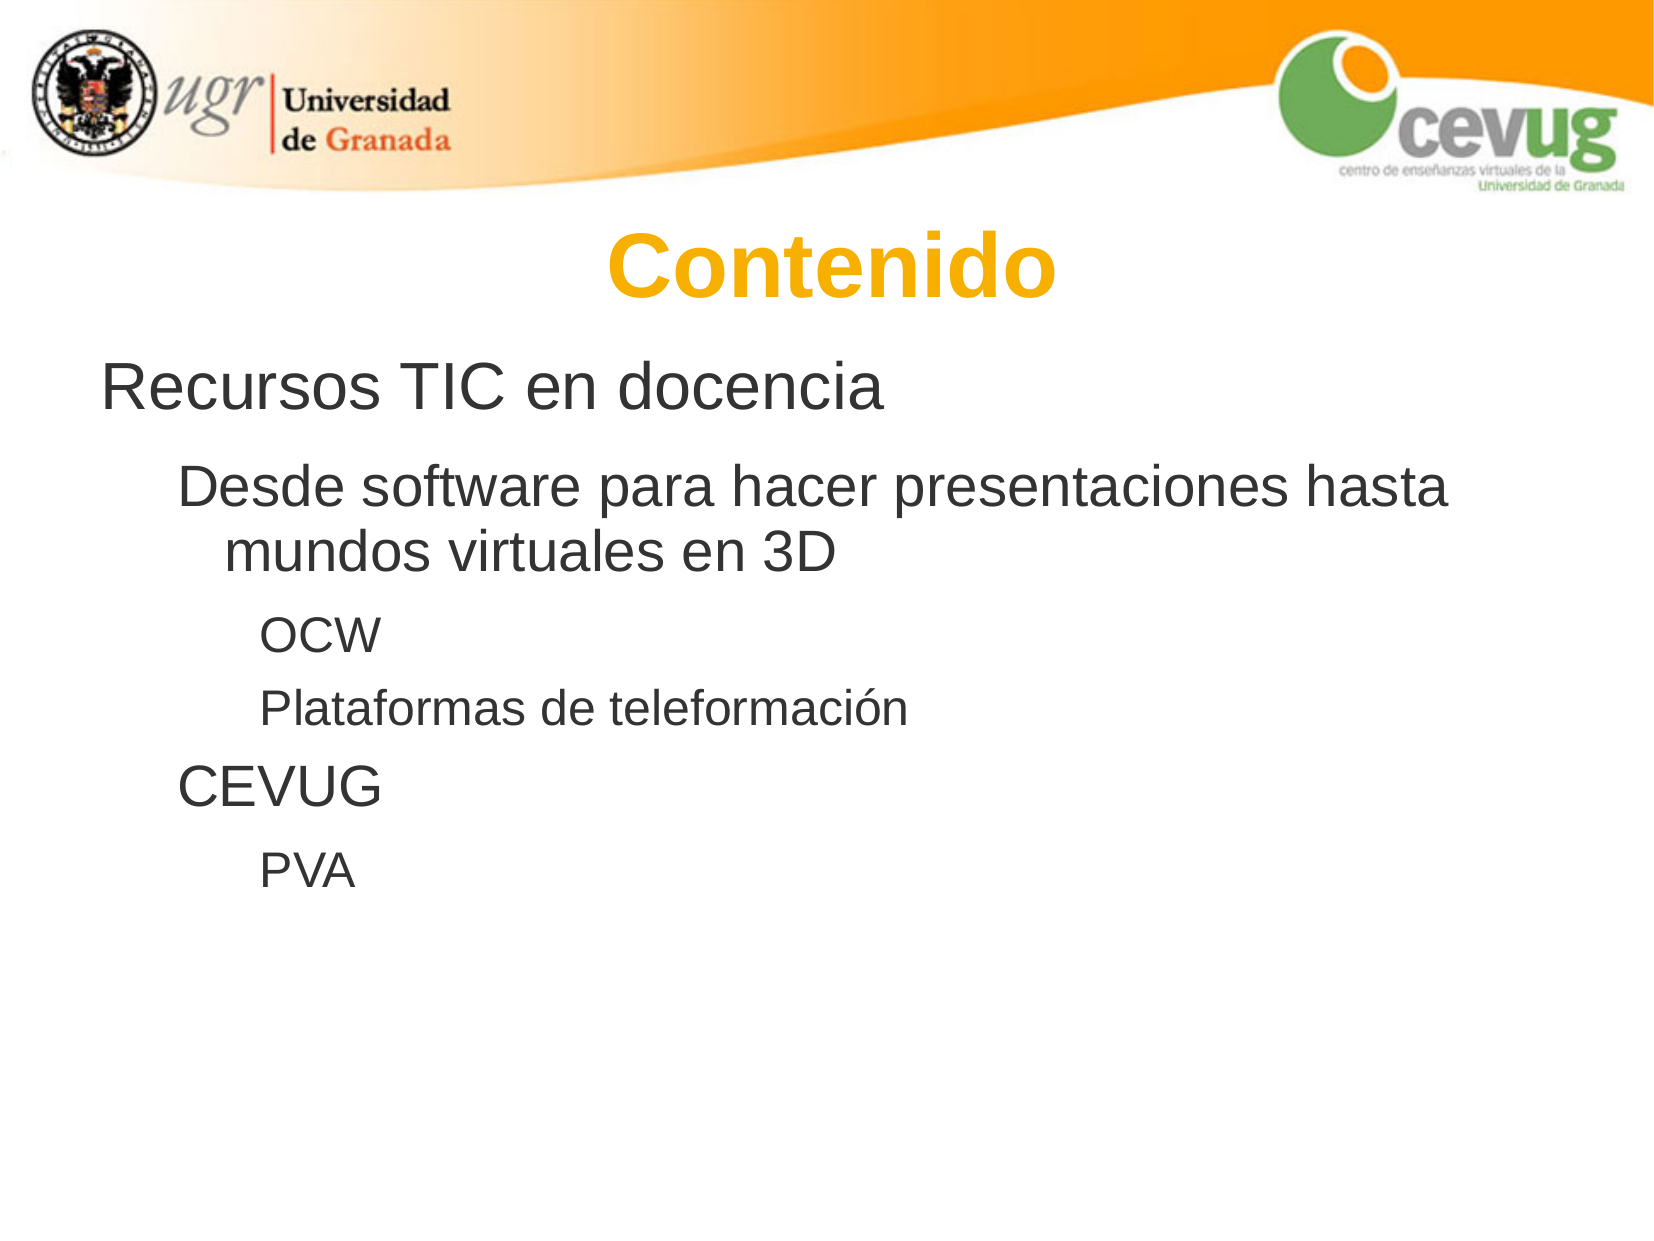

# Contenido
Recursos TIC en docencia
Desde software para hacer presentaciones hasta mundos virtuales en 3D
OCW
Plataformas de teleformación
CEVUG
PVA